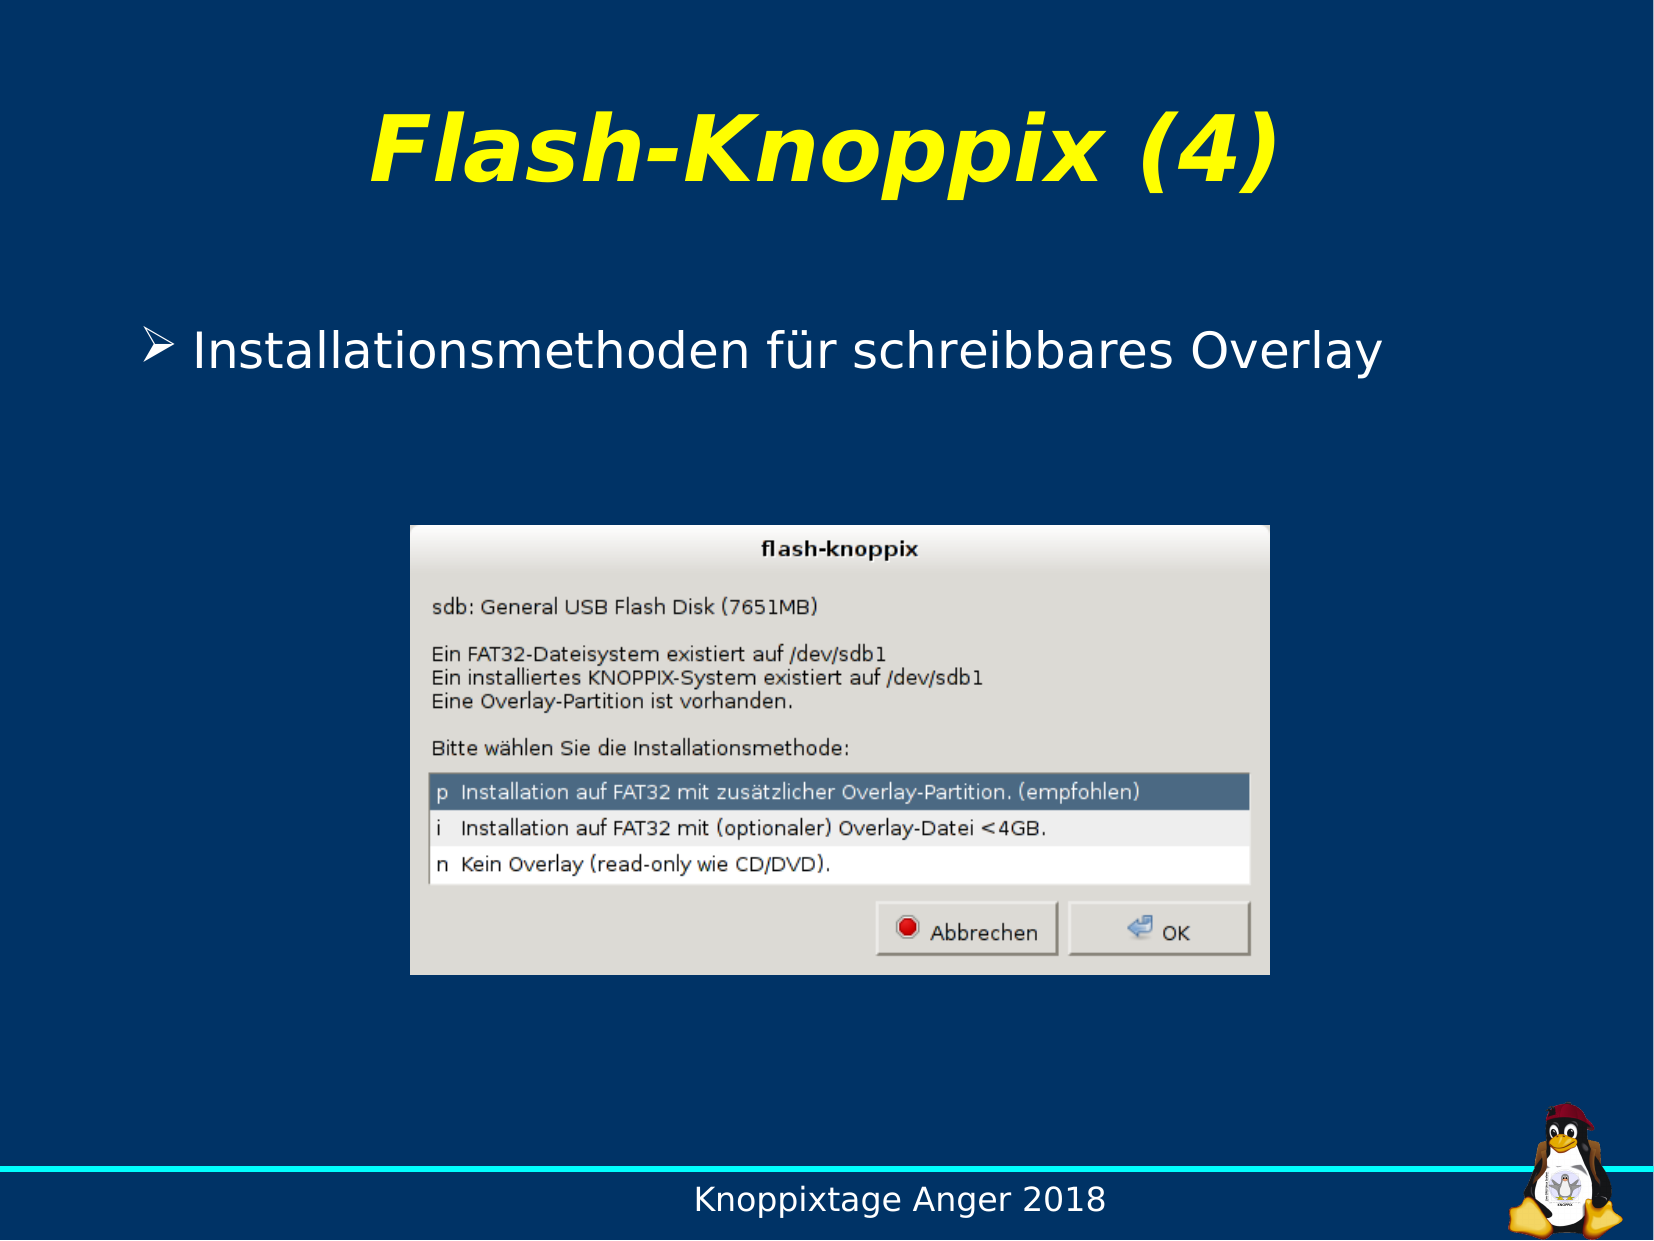

# Flash-Knoppix (4)
Installationsmethoden für schreibbares Overlay